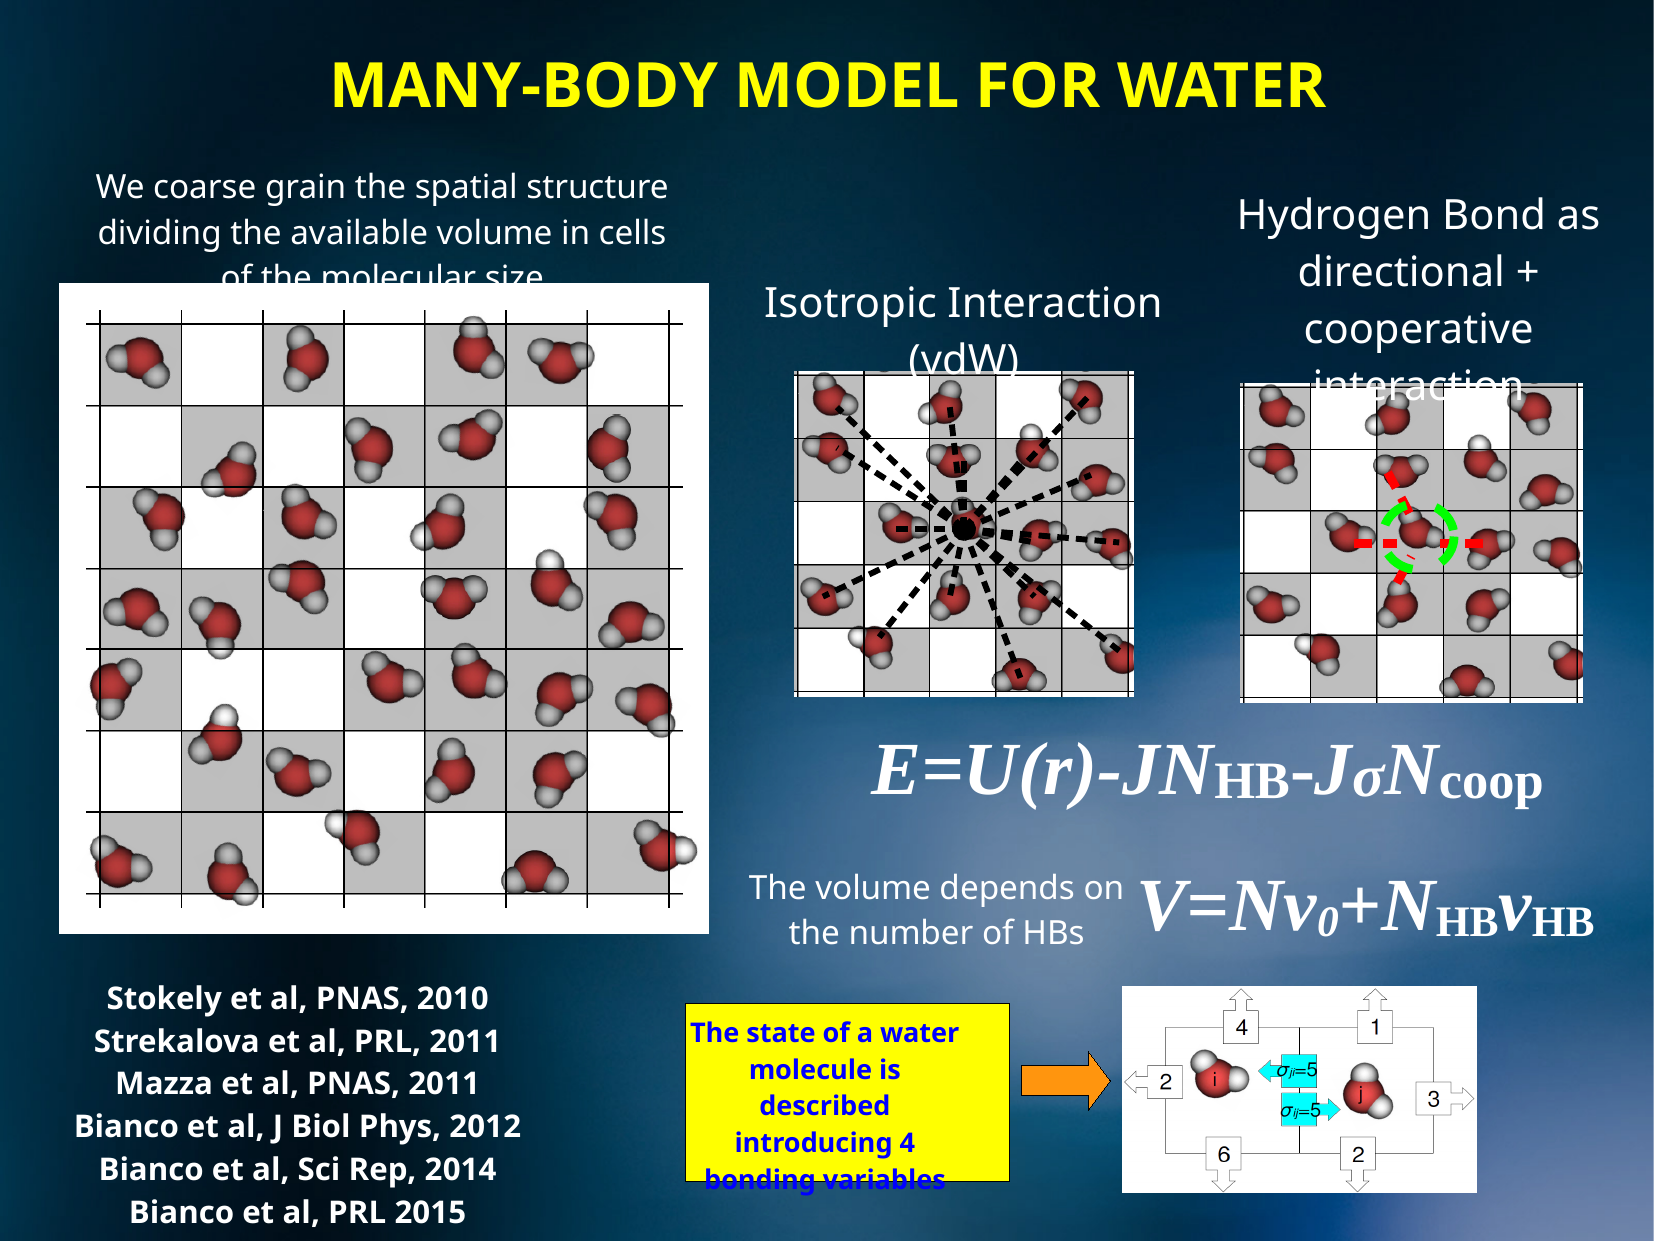

MANY-BODY MODEL FOR WATER
We coarse grain the spatial structure
dividing the available volume in cells
of the molecular size
Hydrogen Bond as
directional +
cooperative
interaction
Isotropic Interaction
(vdW)
E=U(r)-JNHB-JσNcoop
The volume depends on
the number of HBs
V=Nv0+NHBvHB
Stokely et al, PNAS, 2010
Strekalova et al, PRL, 2011
Mazza et al, PNAS, 2011
Bianco et al, J Biol Phys, 2012
Bianco et al, Sci Rep, 2014
Bianco et al, PRL 2015
...
The state of a water
molecule is
described
introducing 4
bonding variables